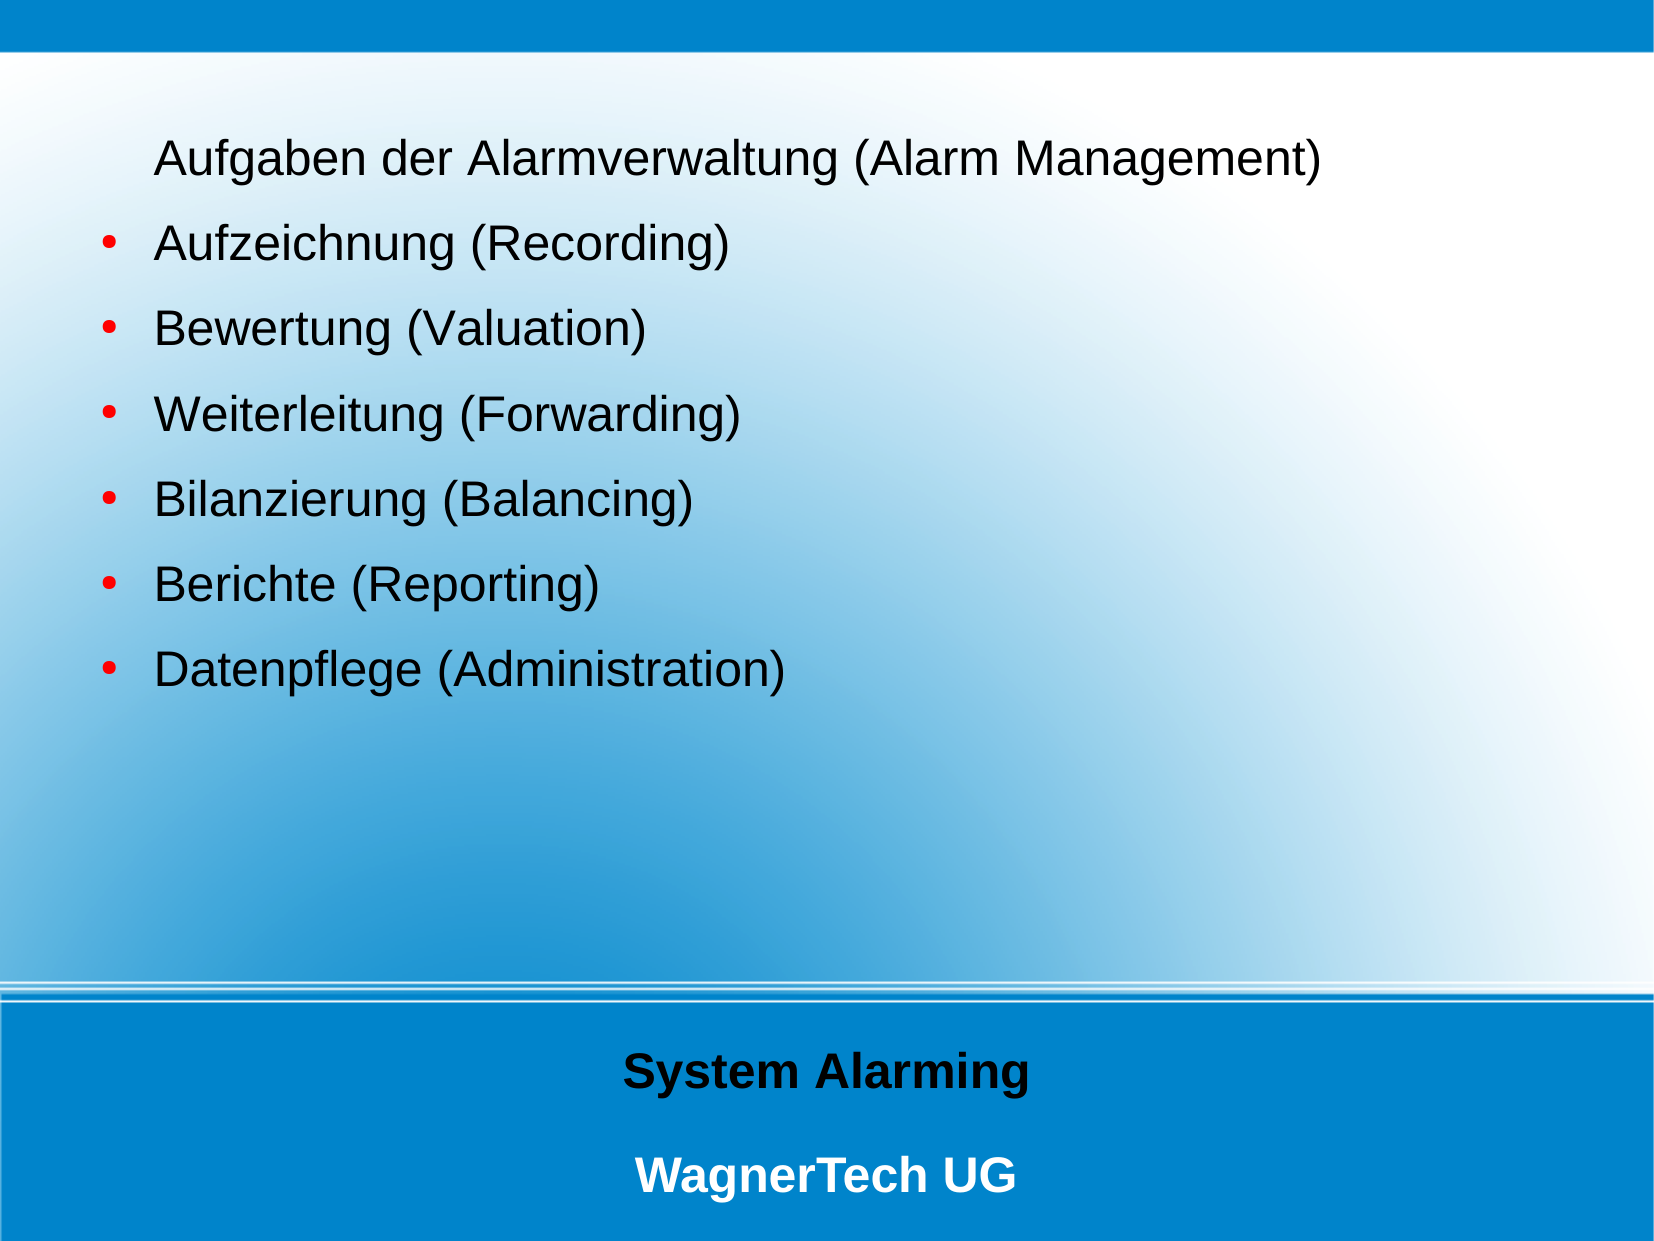

Aufgaben der Alarmverwaltung (Alarm Management)
Aufzeichnung (Recording)
Bewertung (Valuation)
Weiterleitung (Forwarding)
Bilanzierung (Balancing)
Berichte (Reporting)
Datenpflege (Administration)
# System Alarming